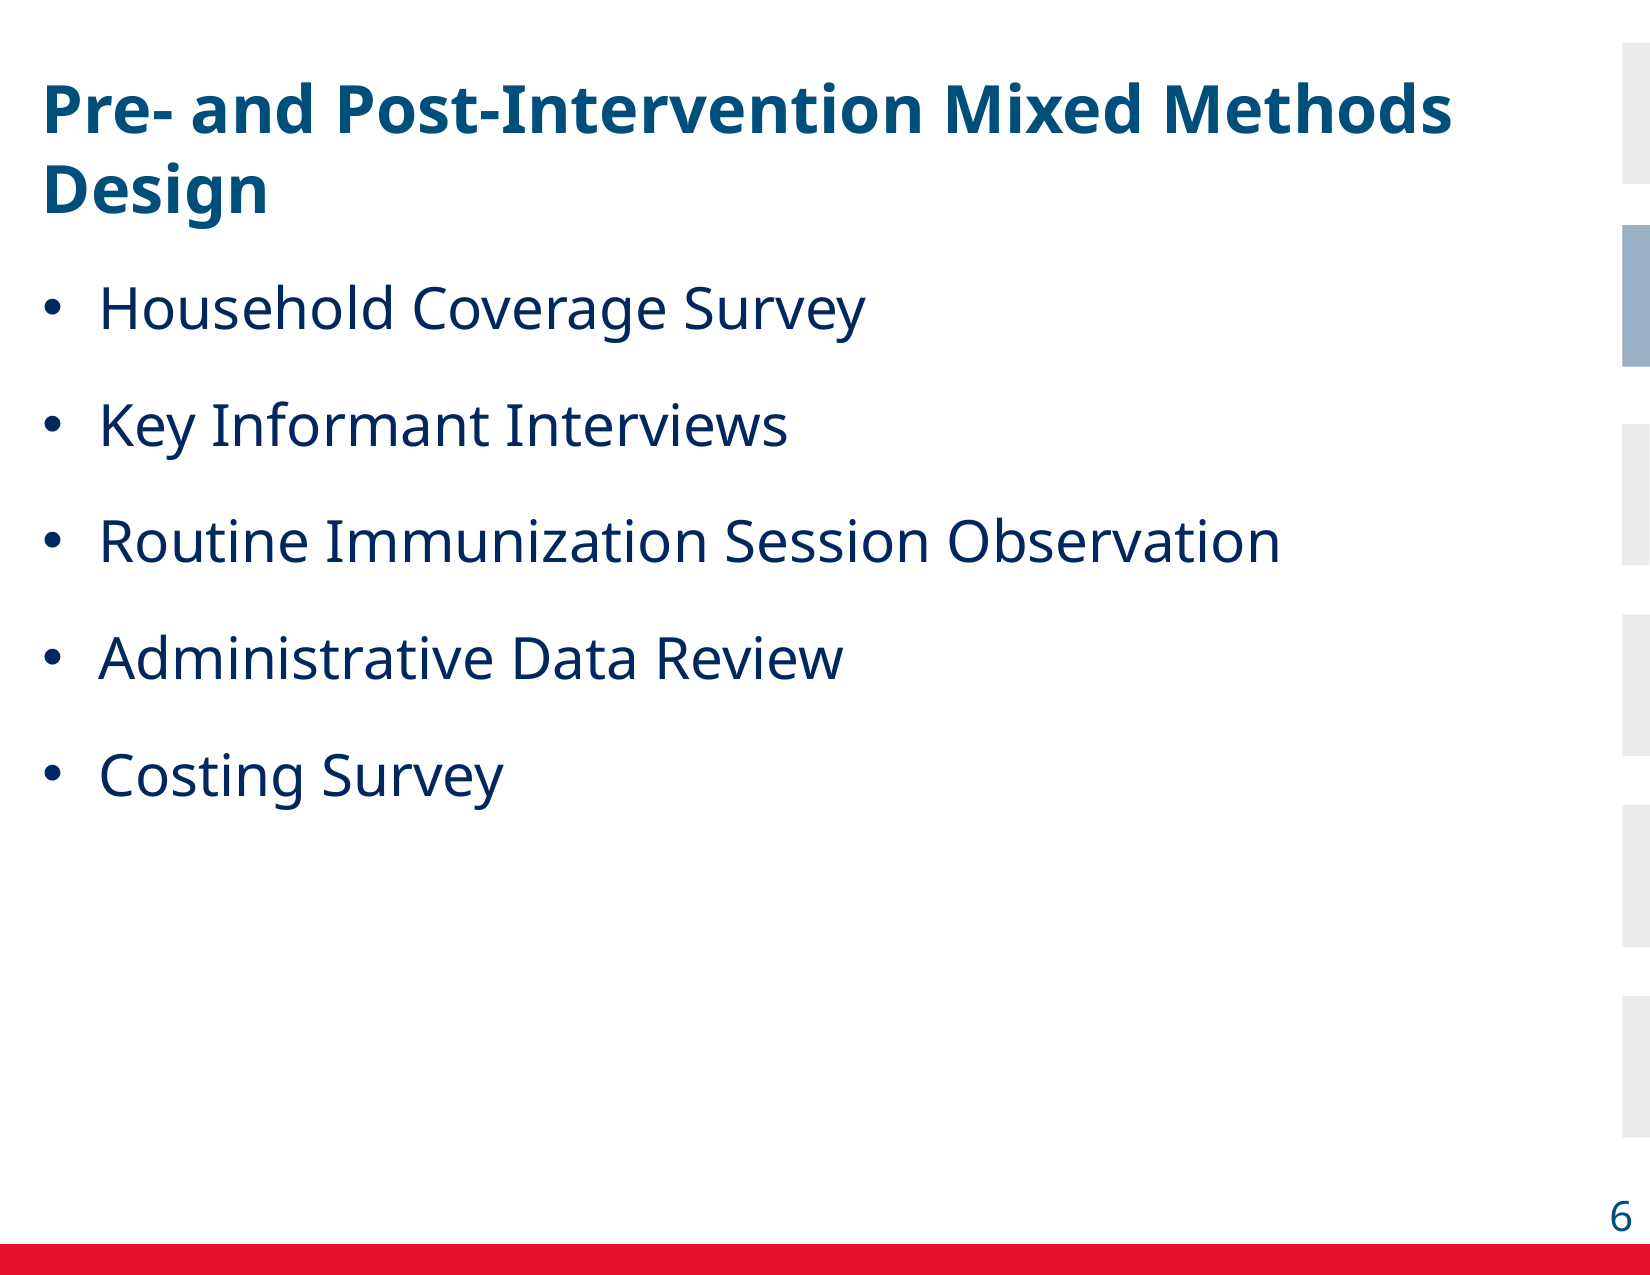

# Pre- and Post-Intervention Mixed Methods Design
Household Coverage Survey
Key Informant Interviews
Routine Immunization Session Observation
Administrative Data Review
Costing Survey